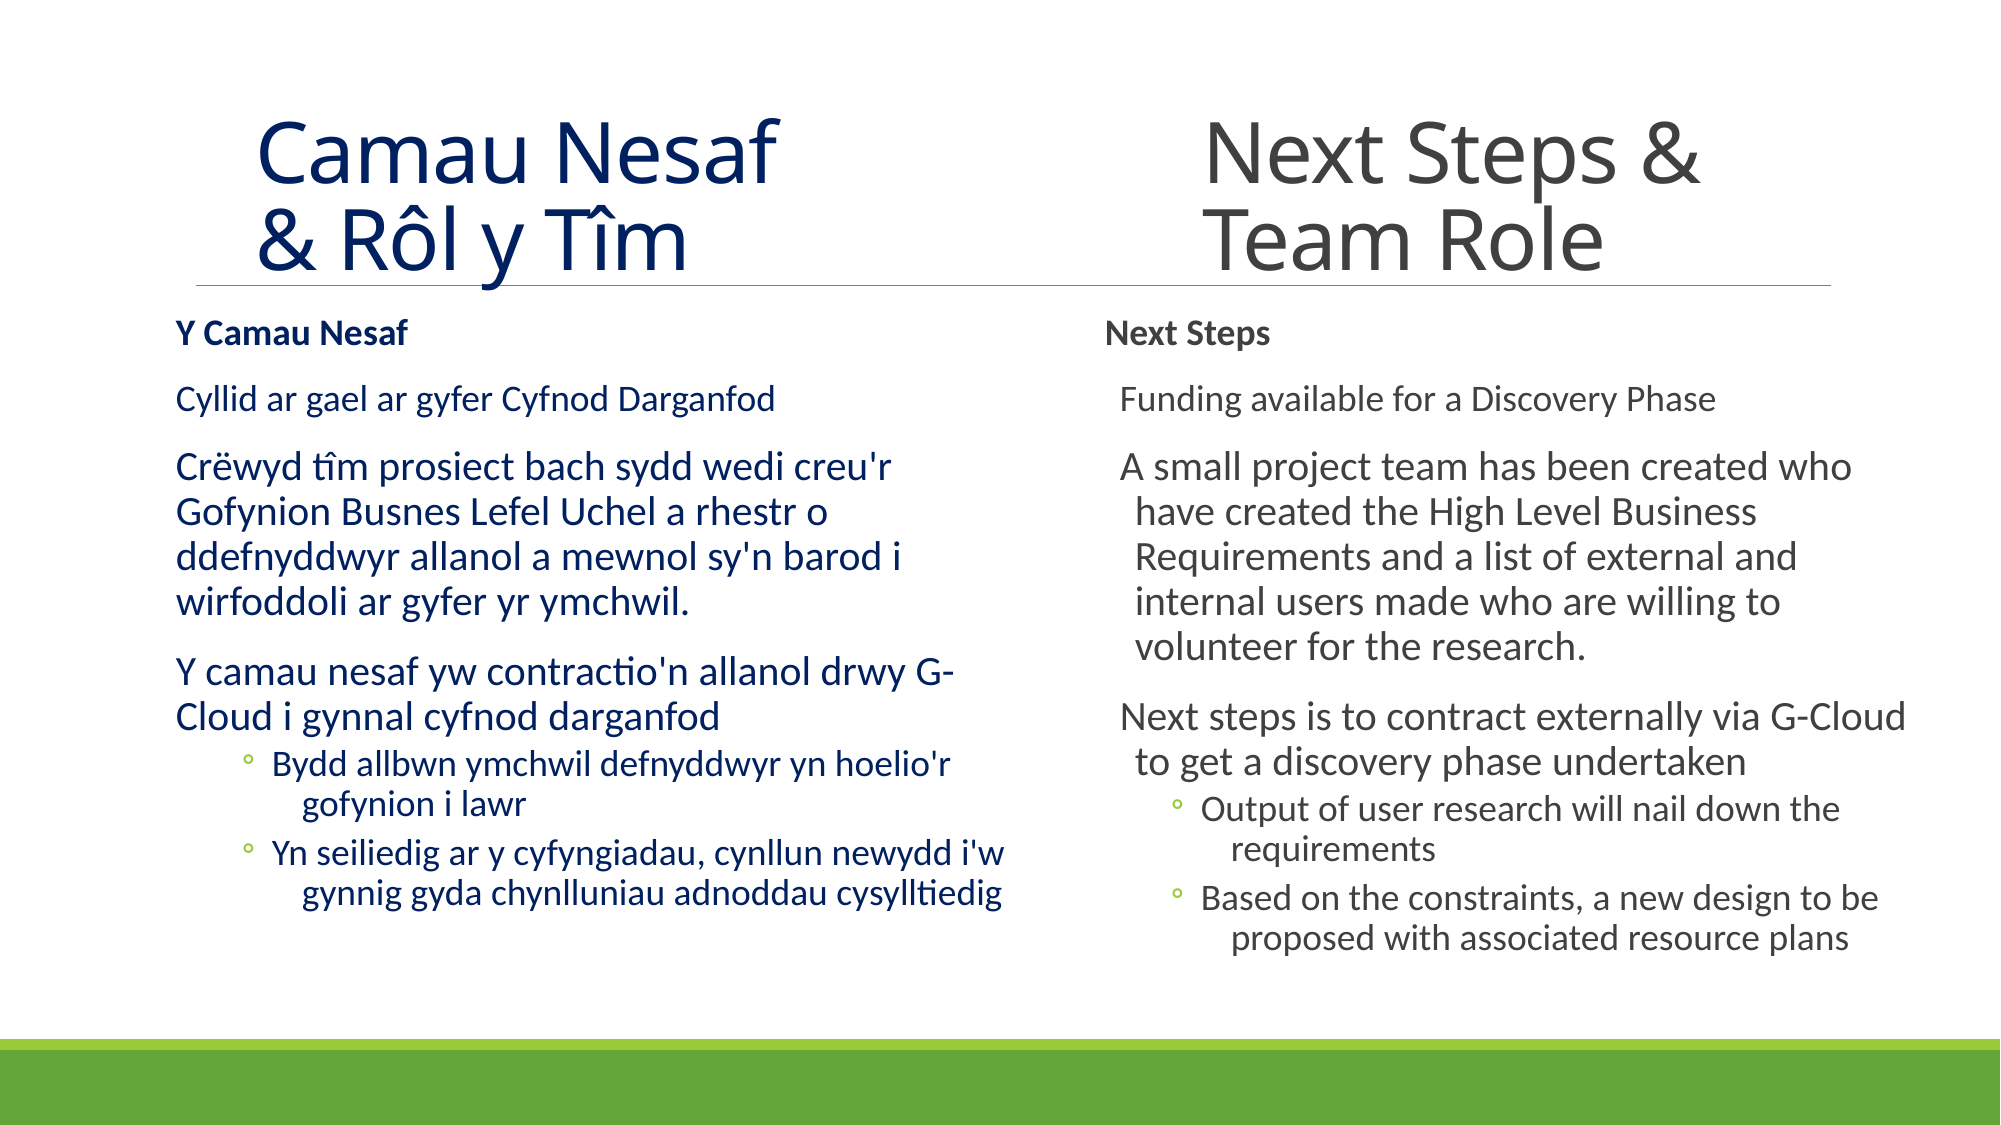

Camau Nesaf & Rôl y Tîm
Next Steps & Team Role
Y Camau Nesaf
Cyllid ar gael ar gyfer Cyfnod Darganfod
Crëwyd tîm prosiect bach sydd wedi creu'r Gofynion Busnes Lefel Uchel a rhestr o ddefnyddwyr allanol a mewnol sy'n barod i wirfoddoli ar gyfer yr ymchwil.
Y camau nesaf yw contractio'n allanol drwy G-Cloud i gynnal cyfnod darganfod
Bydd allbwn ymchwil defnyddwyr yn hoelio'r gofynion i lawr
Yn seiliedig ar y cyfyngiadau, cynllun newydd i'w gynnig gyda chynlluniau adnoddau cysylltiedig
# Next Steps
Funding available for a Discovery Phase
A small project team has been created who have created the High Level Business Requirements and a list of external and internal users made who are willing to volunteer for the research.
Next steps is to contract externally via G-Cloud to get a discovery phase undertaken
Output of user research will nail down the requirements
Based on the constraints, a new design to be proposed with associated resource plans